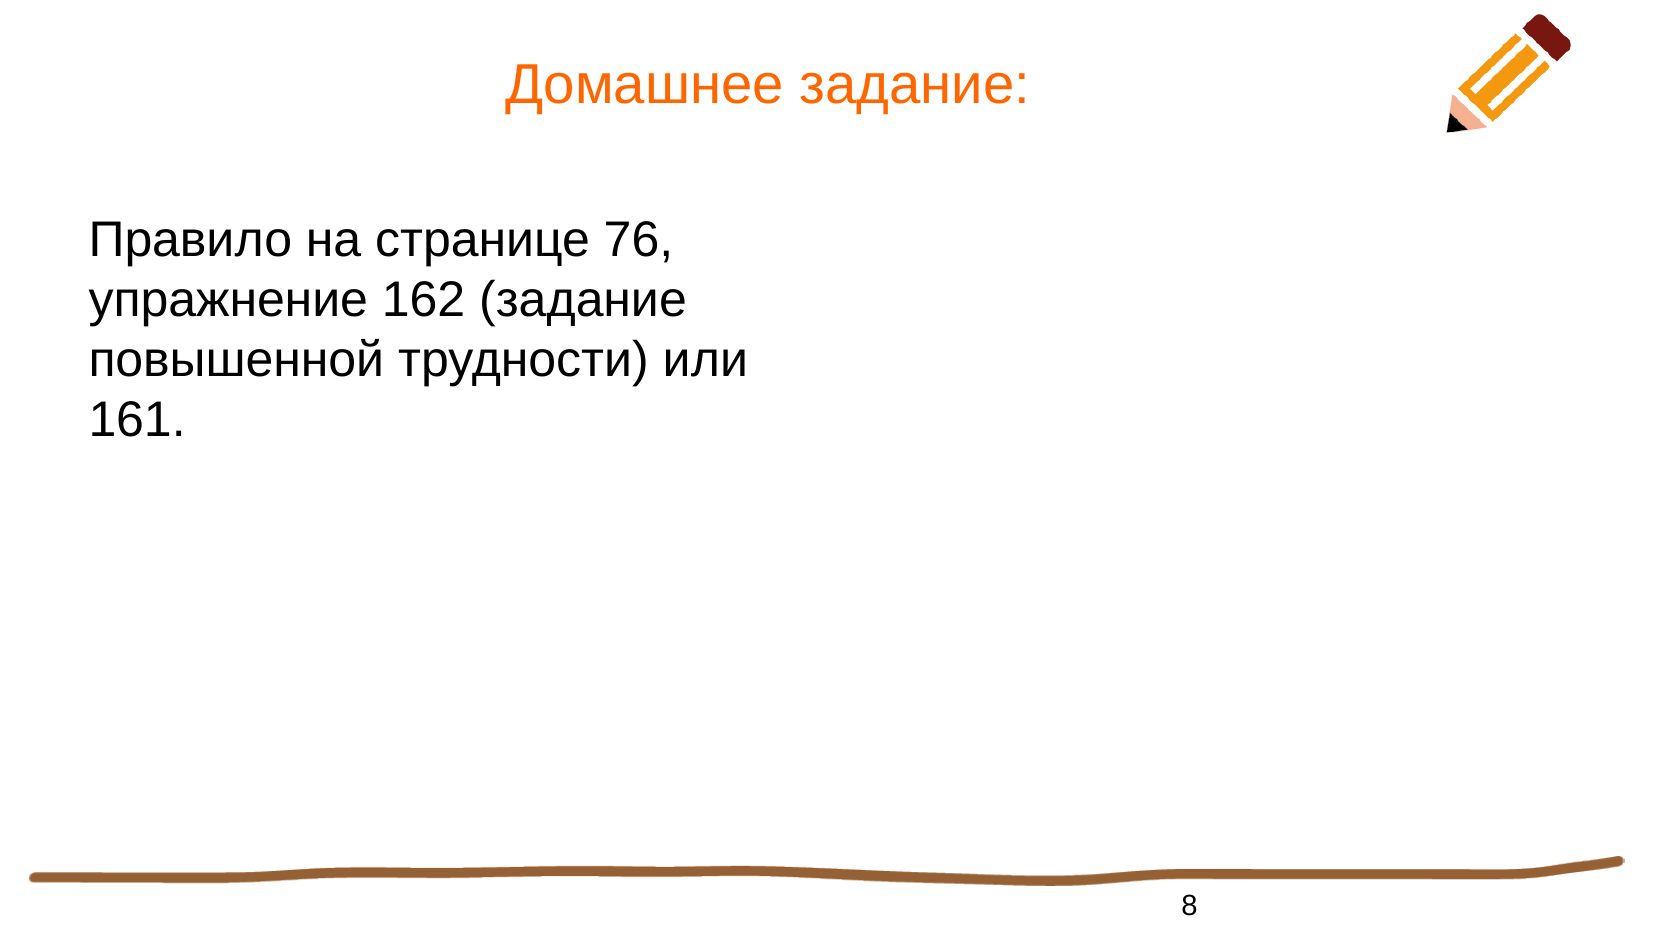

# Домашнее задание:
Правило на странице 76, упражнение 162 (задание повышенной трудности) или 161.